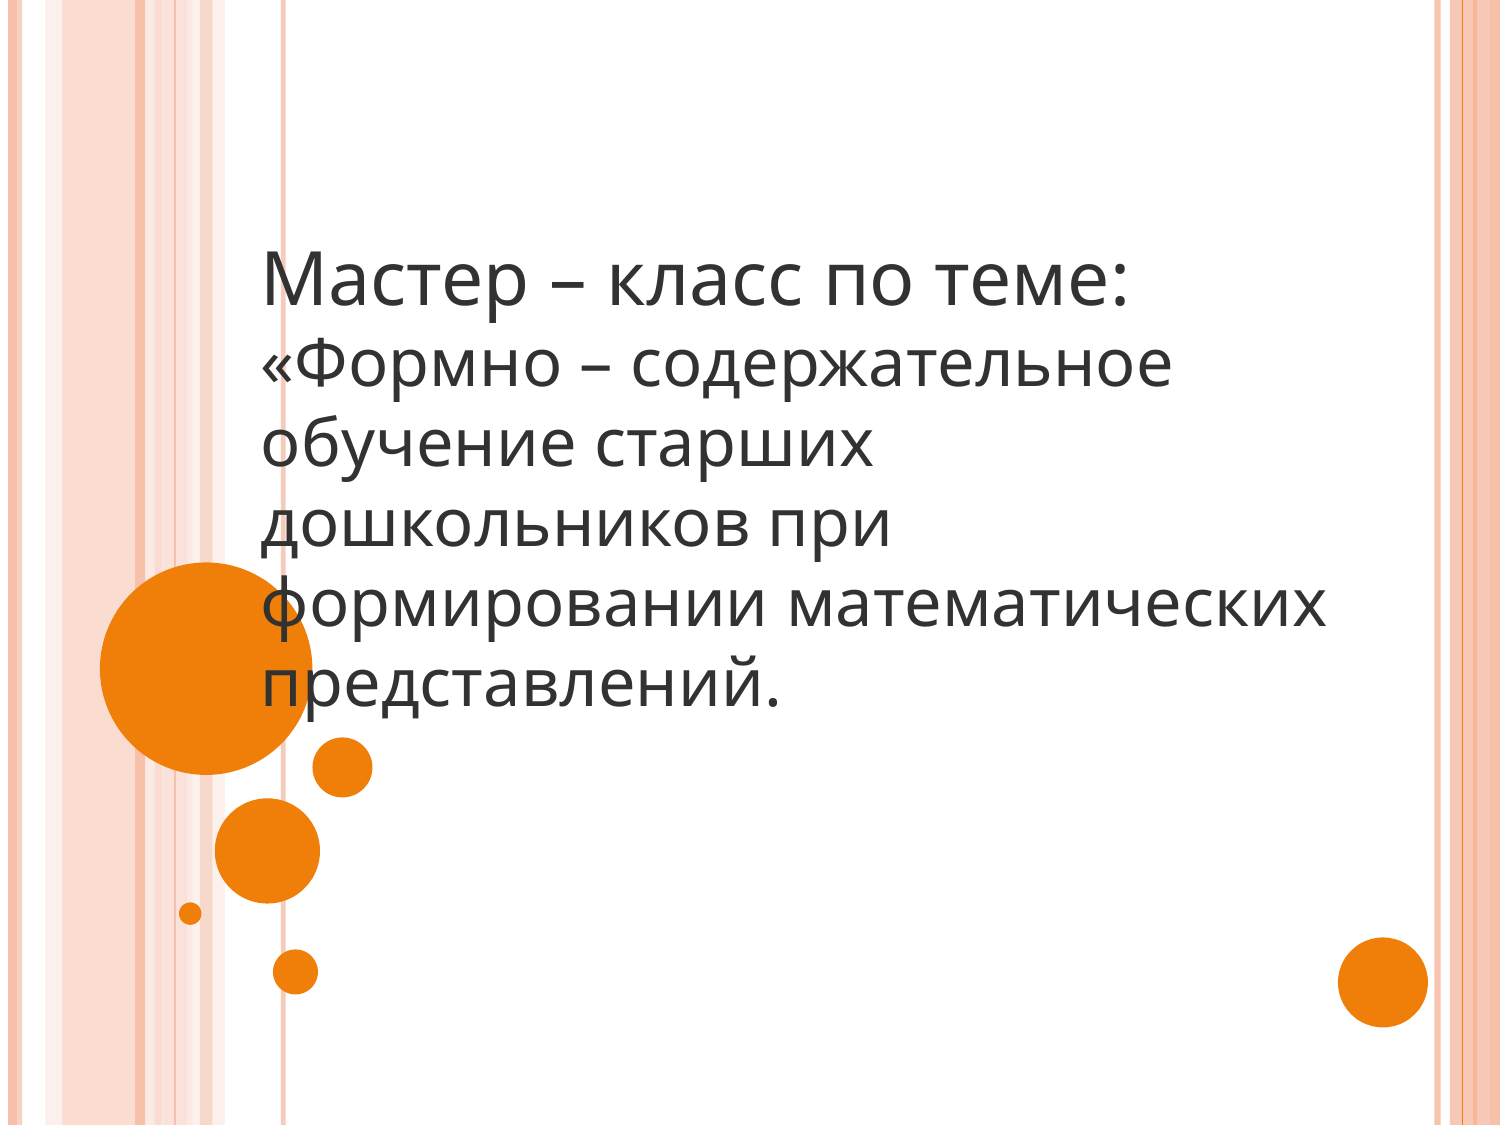

# Мастер – класс по теме: «Формно – содержательное обучение старших дошкольников при формировании математических представлений.